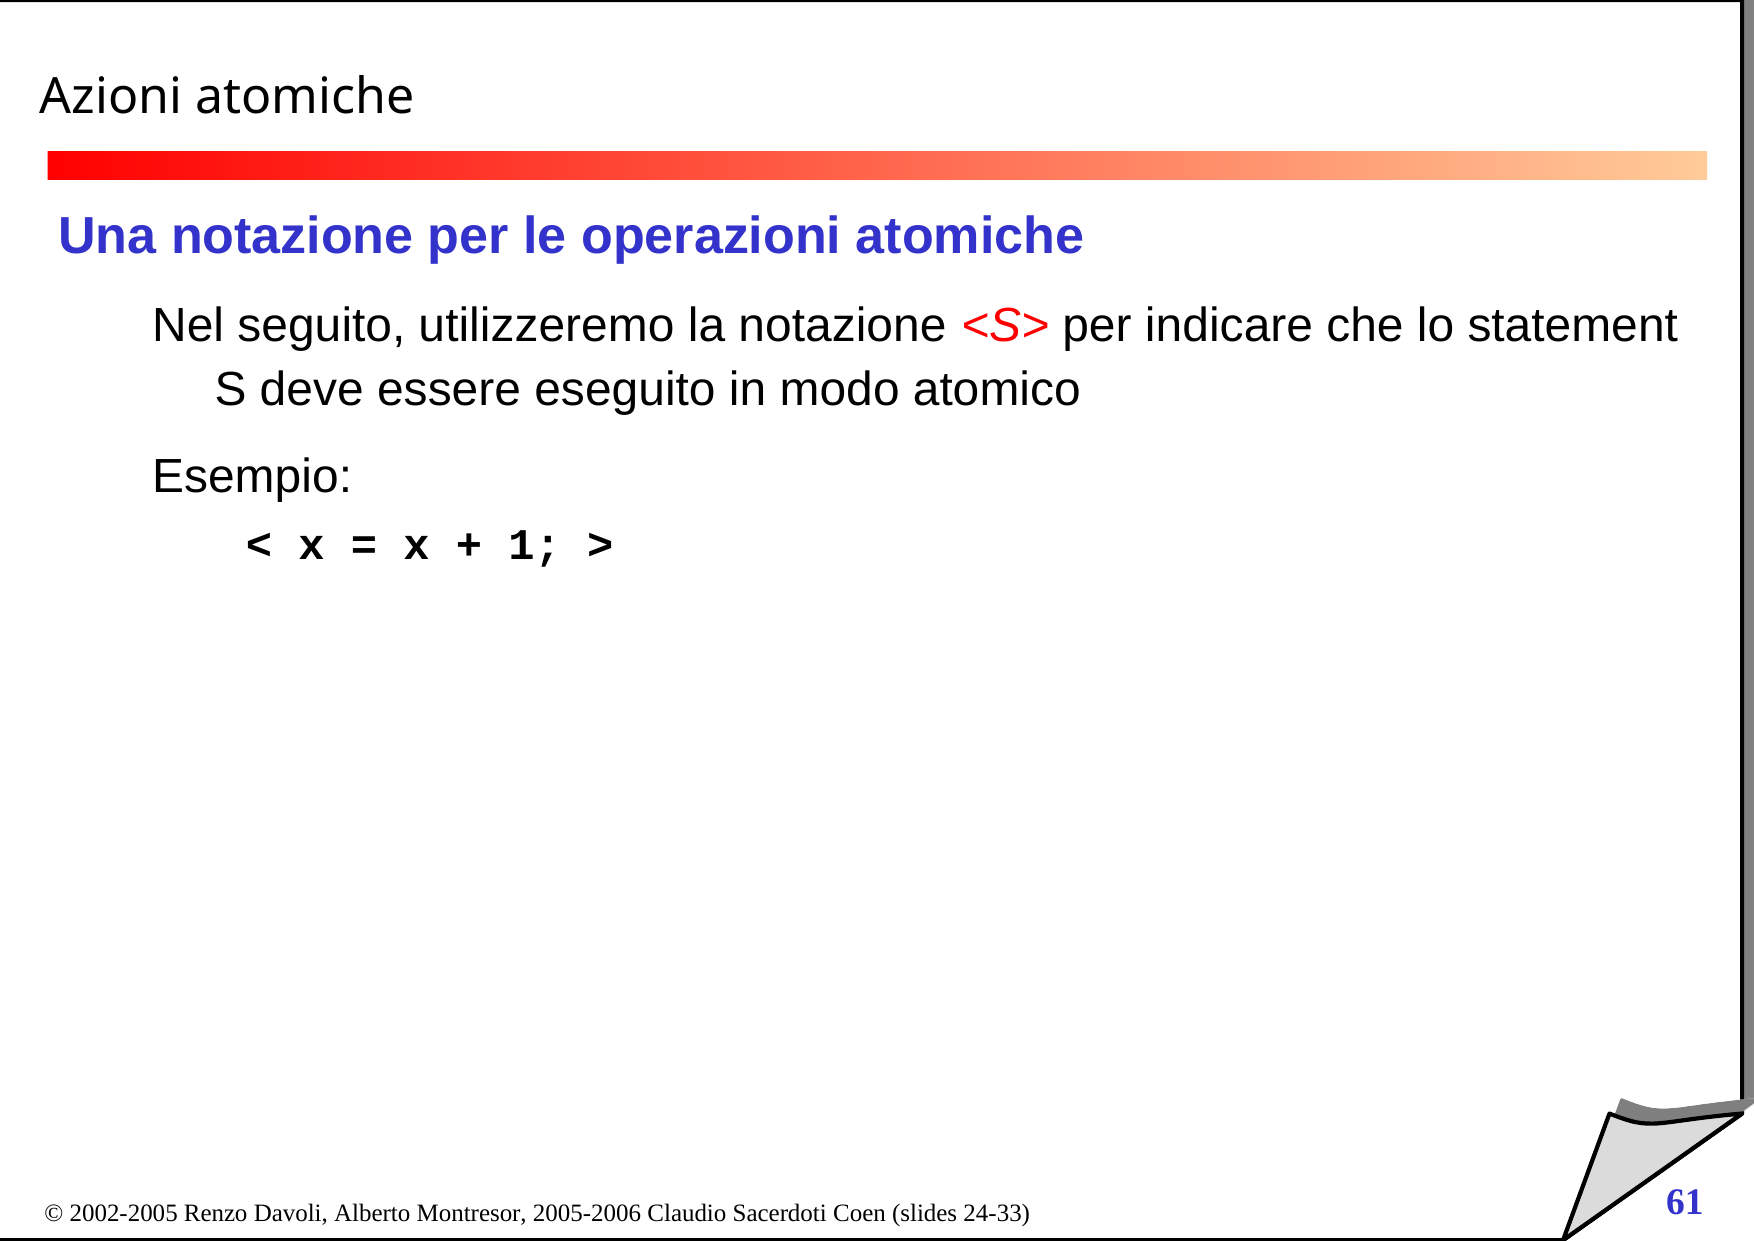

# Azioni atomiche
Una notazione per le operazioni atomiche
Nel seguito, utilizzeremo la notazione <S> per indicare che lo statement S deve essere eseguito in modo atomico
Esempio:
< x = x + 1; >